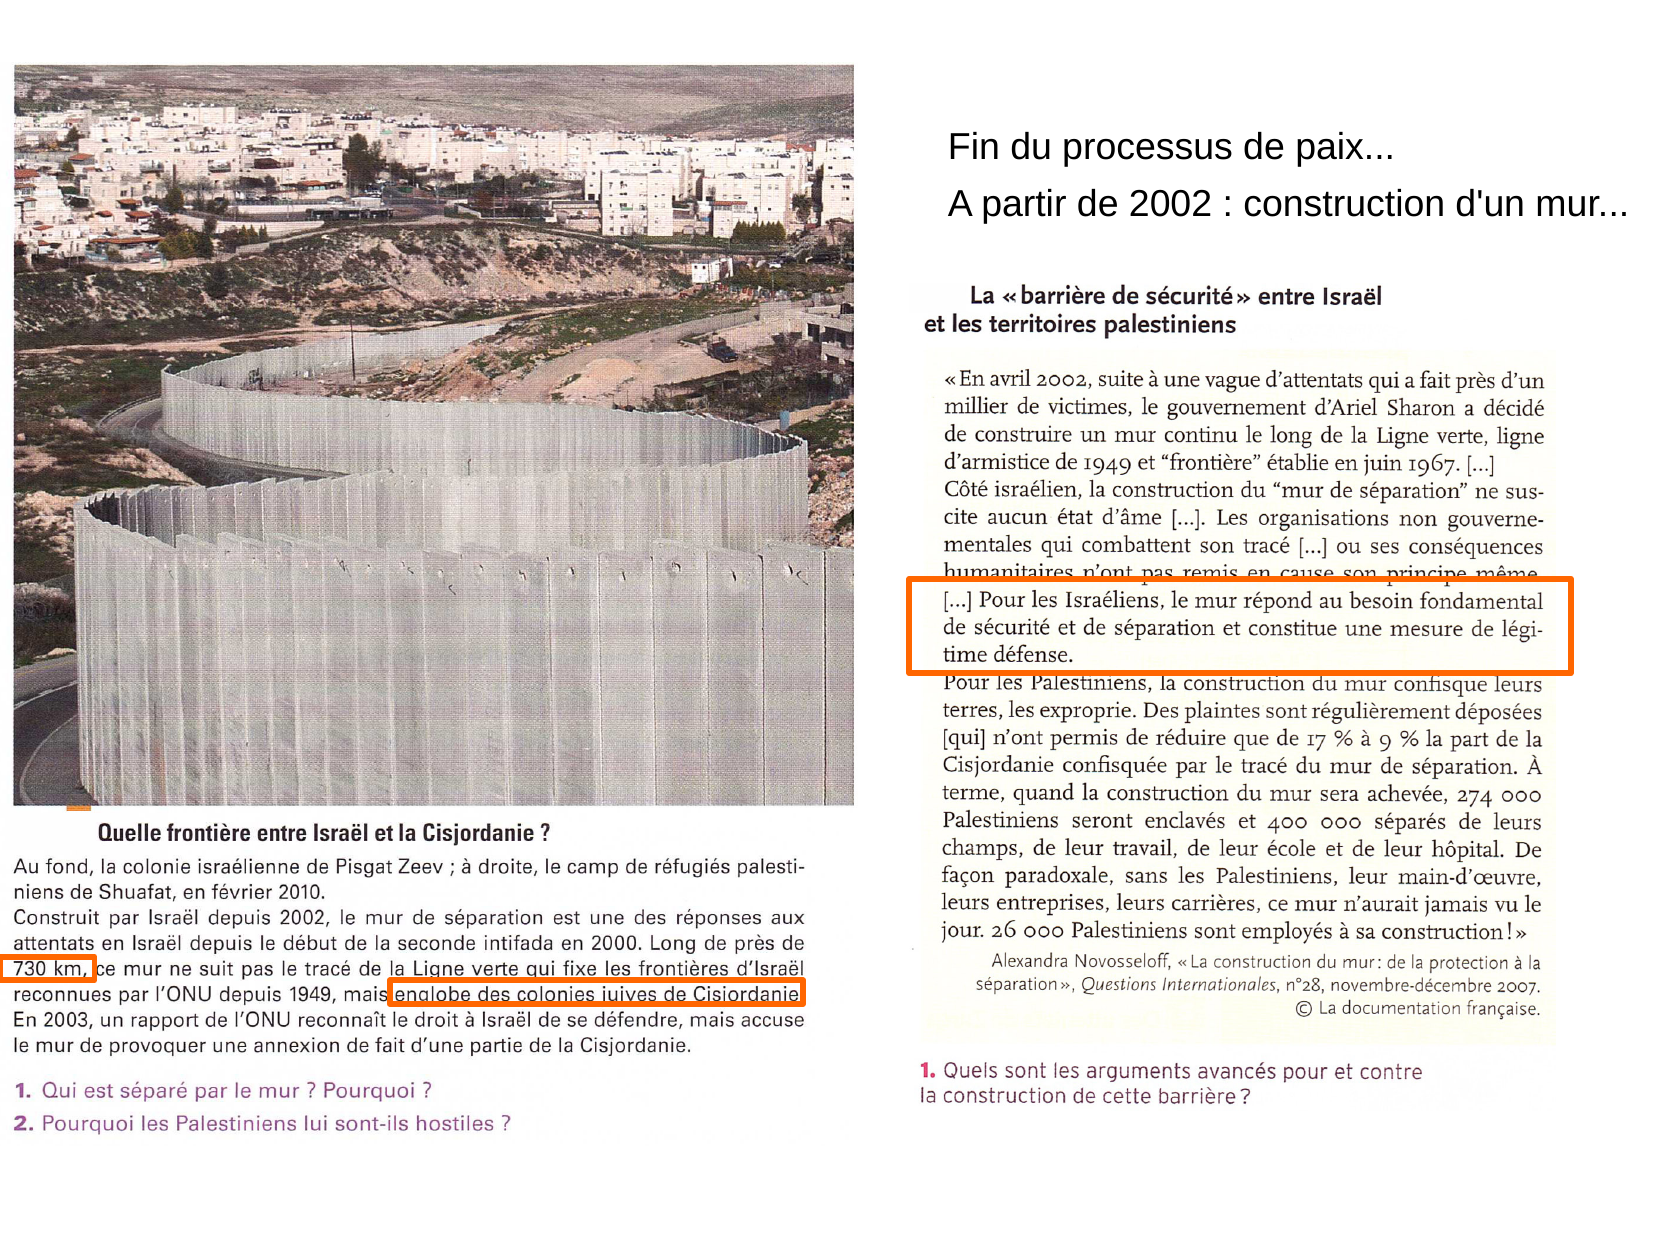

Fin du processus de paix...
A partir de 2002 : construction d'un mur...